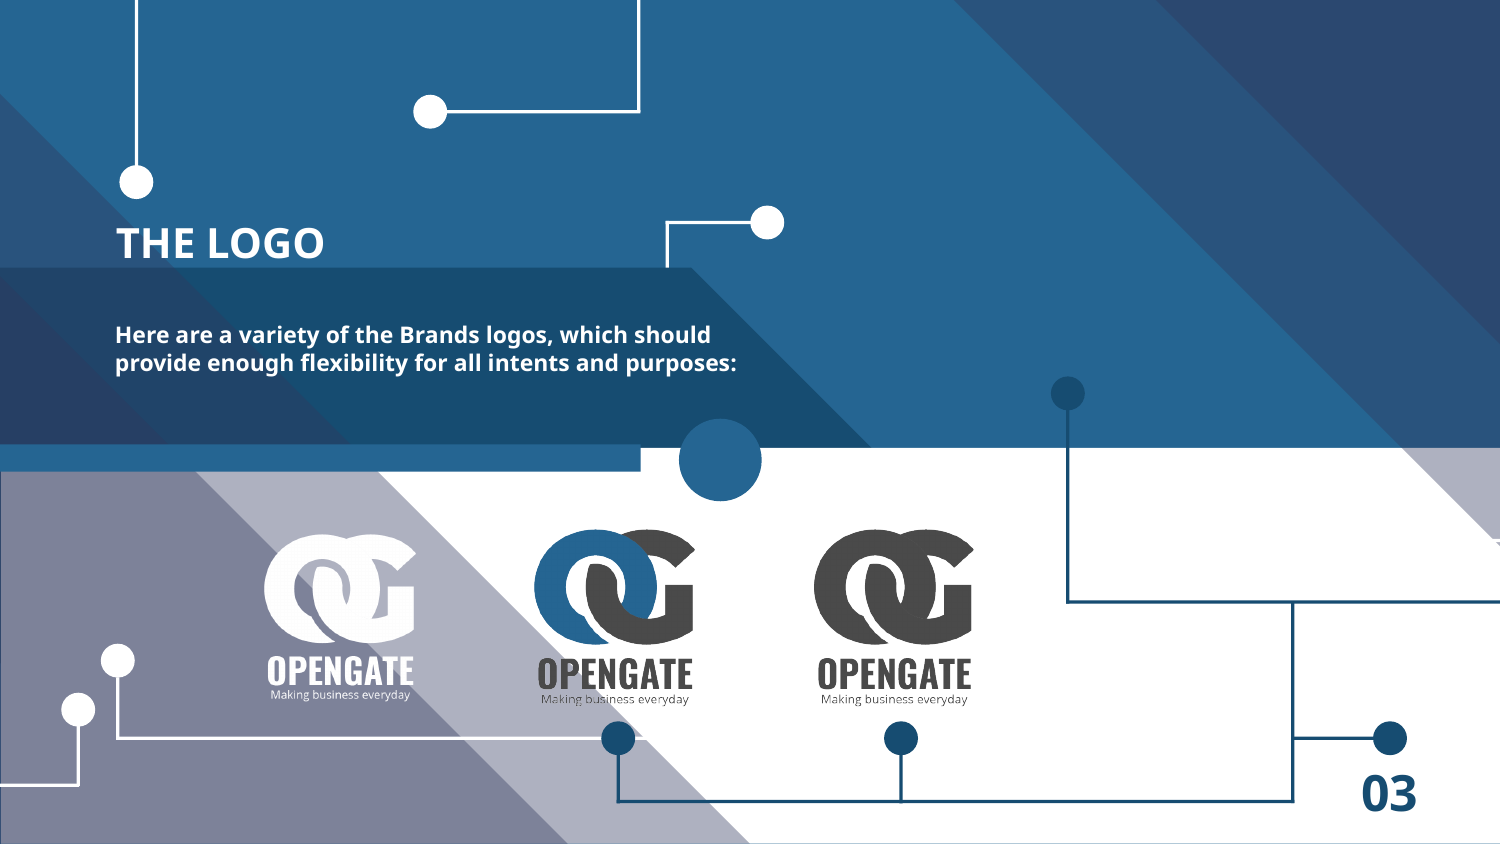

# THE LOGO
Here are a variety of the Brands logos, which should
provide enough flexibility for all intents and purposes:
03